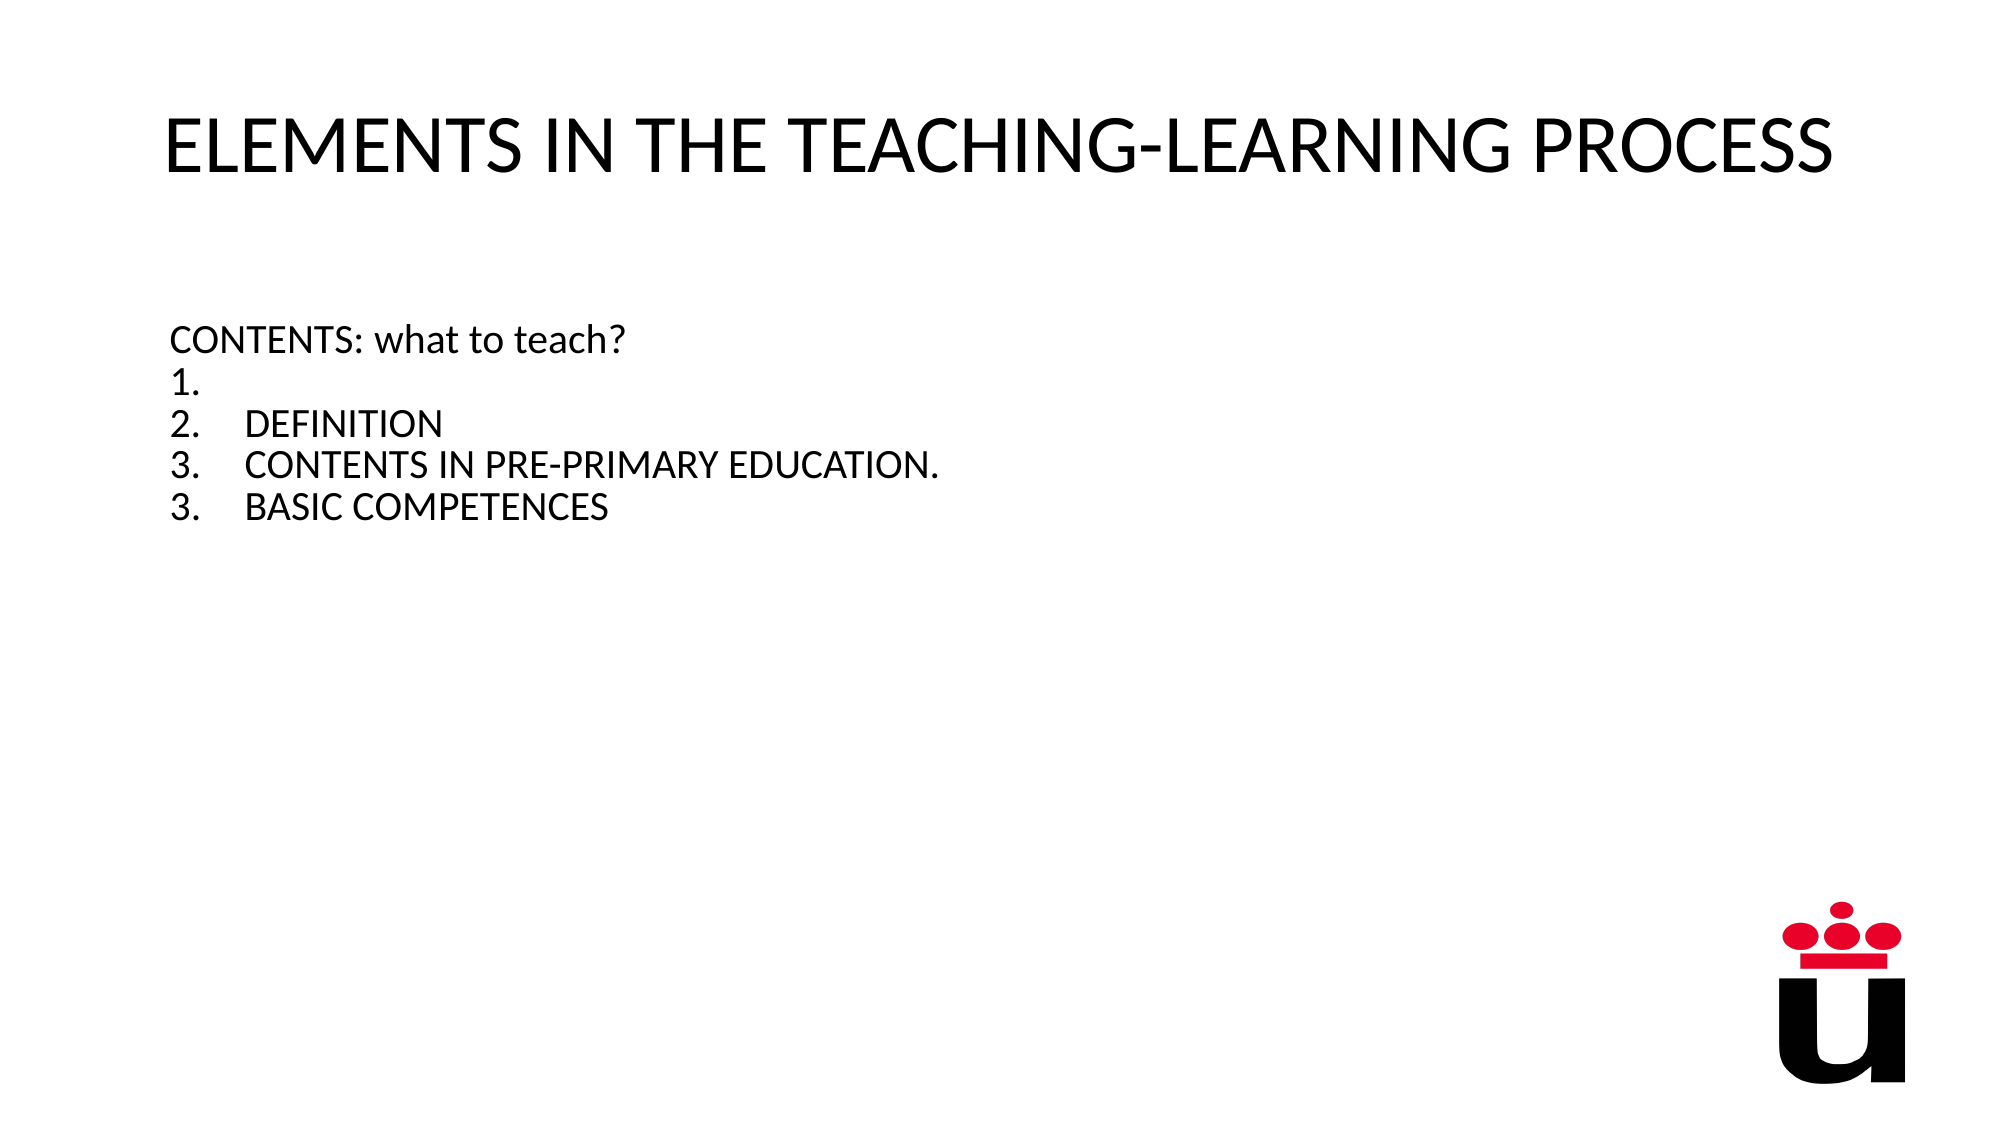

# ELEMENTS IN THE TEACHING-LEARNING PROCESS
CONTENTS: what to teach?
DEFINITION
CONTENTS IN PRE-PRIMARY EDUCATION.
3. 	BASIC COMPETENCES